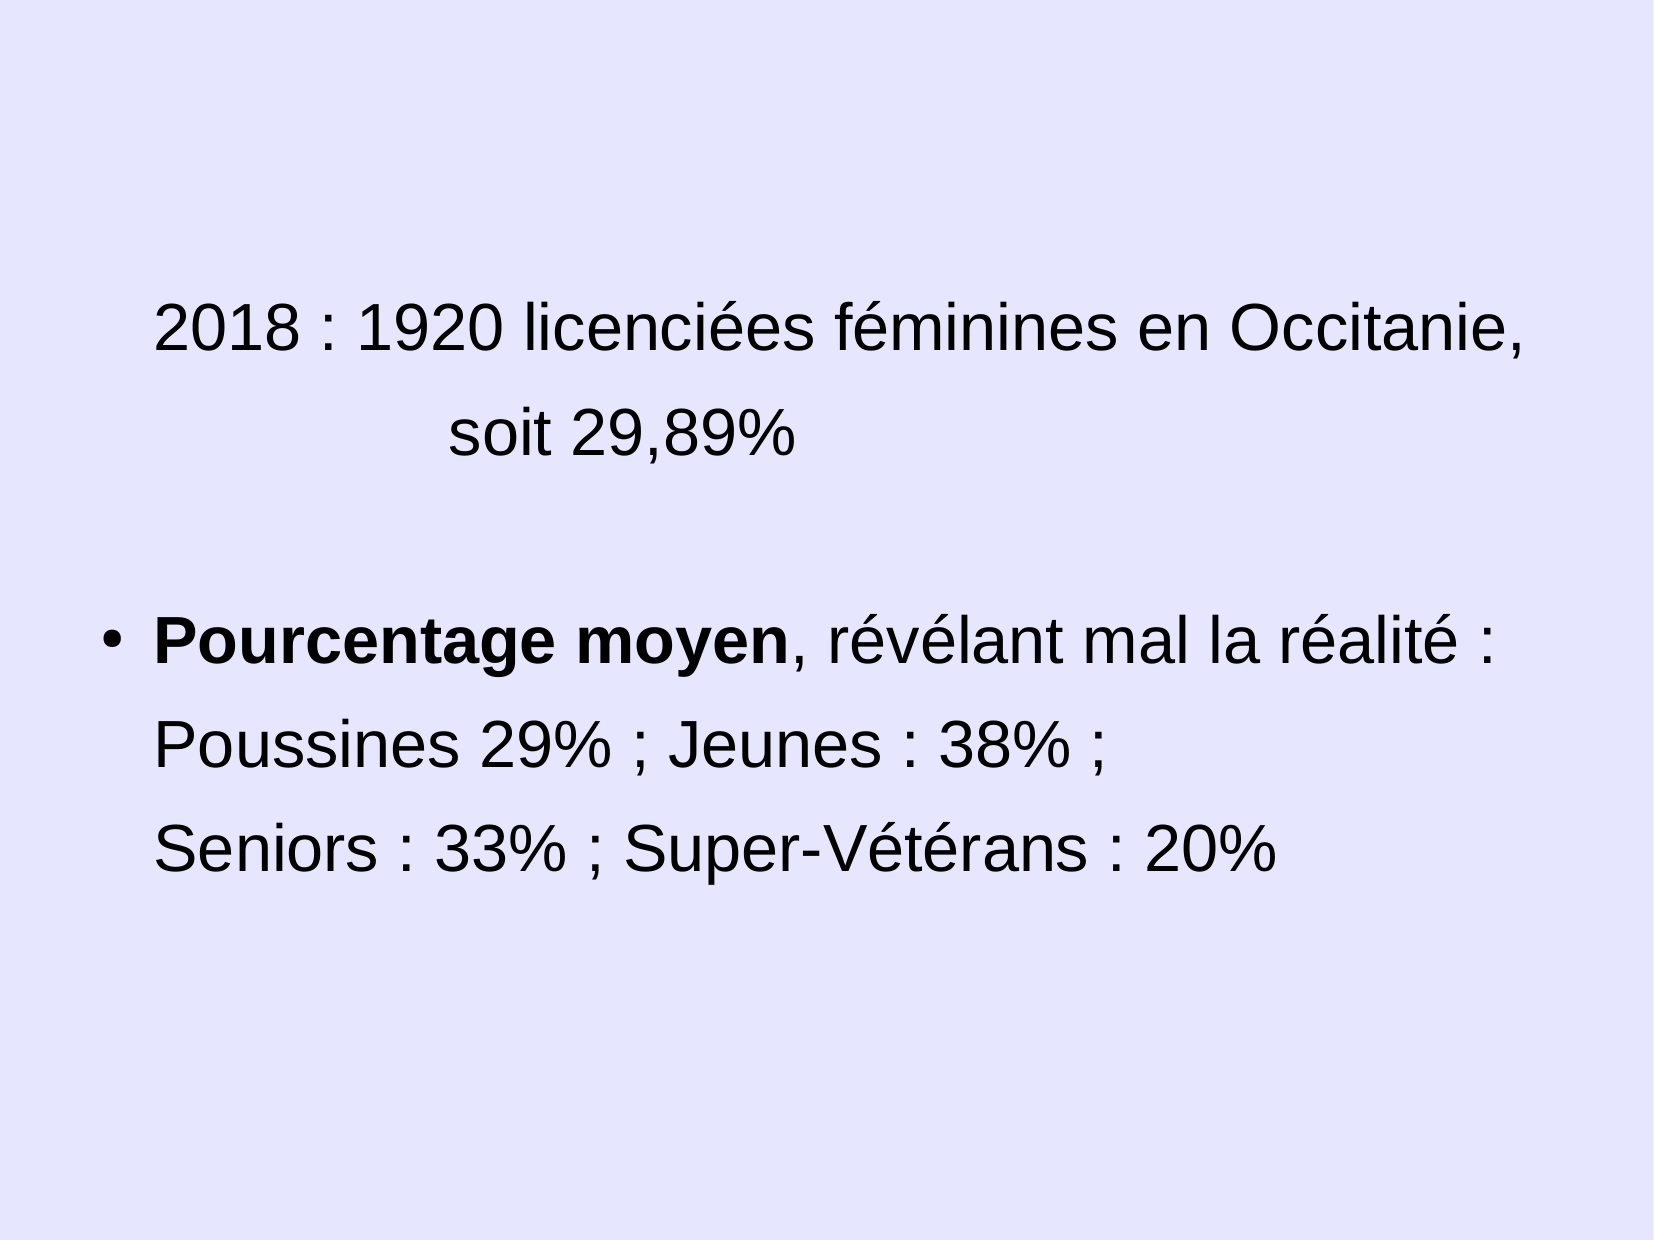

#
2018 : 1920 licenciées féminines en Occitanie,
				soit 29,89%
Pourcentage moyen, révélant mal la réalité :
Poussines 29% ; Jeunes : 38% ;
Seniors : 33% ; Super-Vétérans : 20%